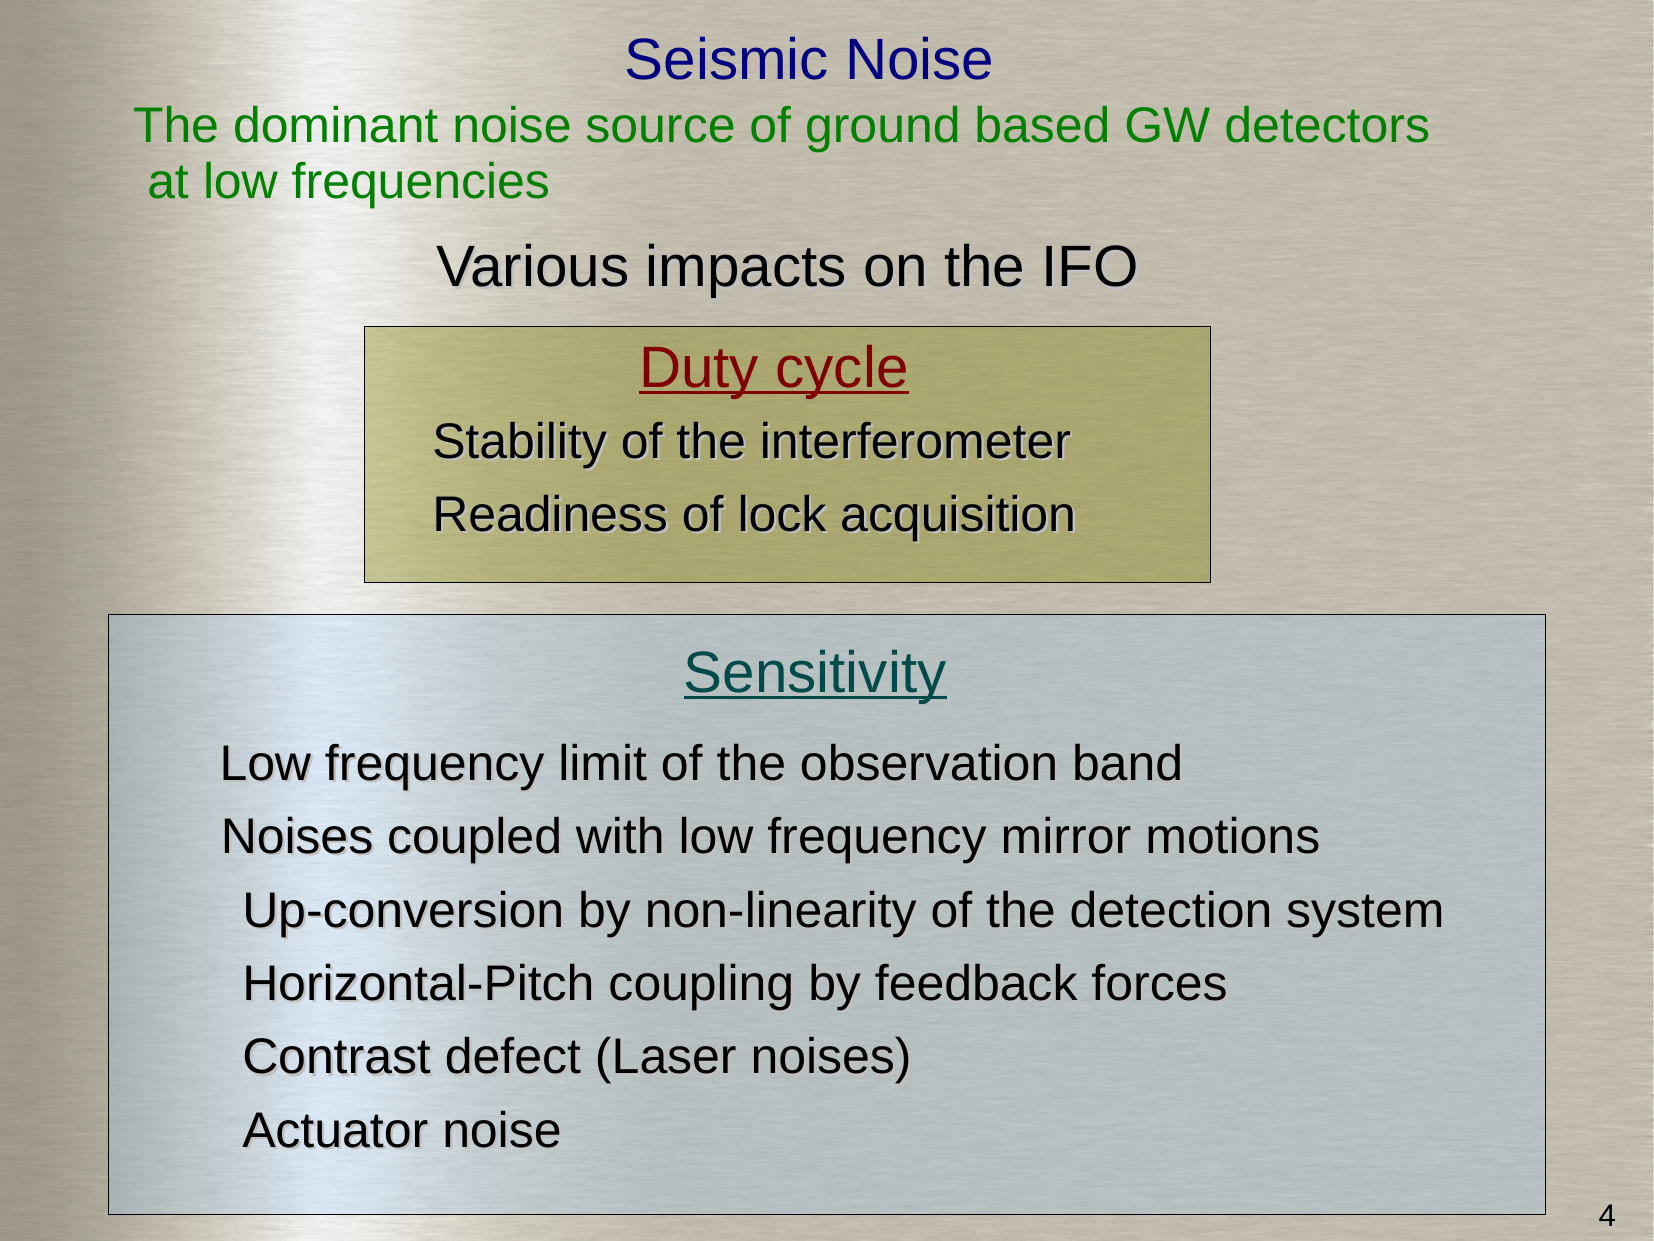

Seismic Noise
The dominant noise source of ground based GW detectors
 at low frequencies
Various impacts on the IFO
Duty cycle
 Stability of the interferometer
 Readiness of lock acquisition
Sensitivity
 Low frequency limit of the observation band
 Noises coupled with low frequency mirror motions
Up-conversion by non-linearity of the detection system
Horizontal-Pitch coupling by feedback forces
Contrast defect (Laser noises)
Actuator noise